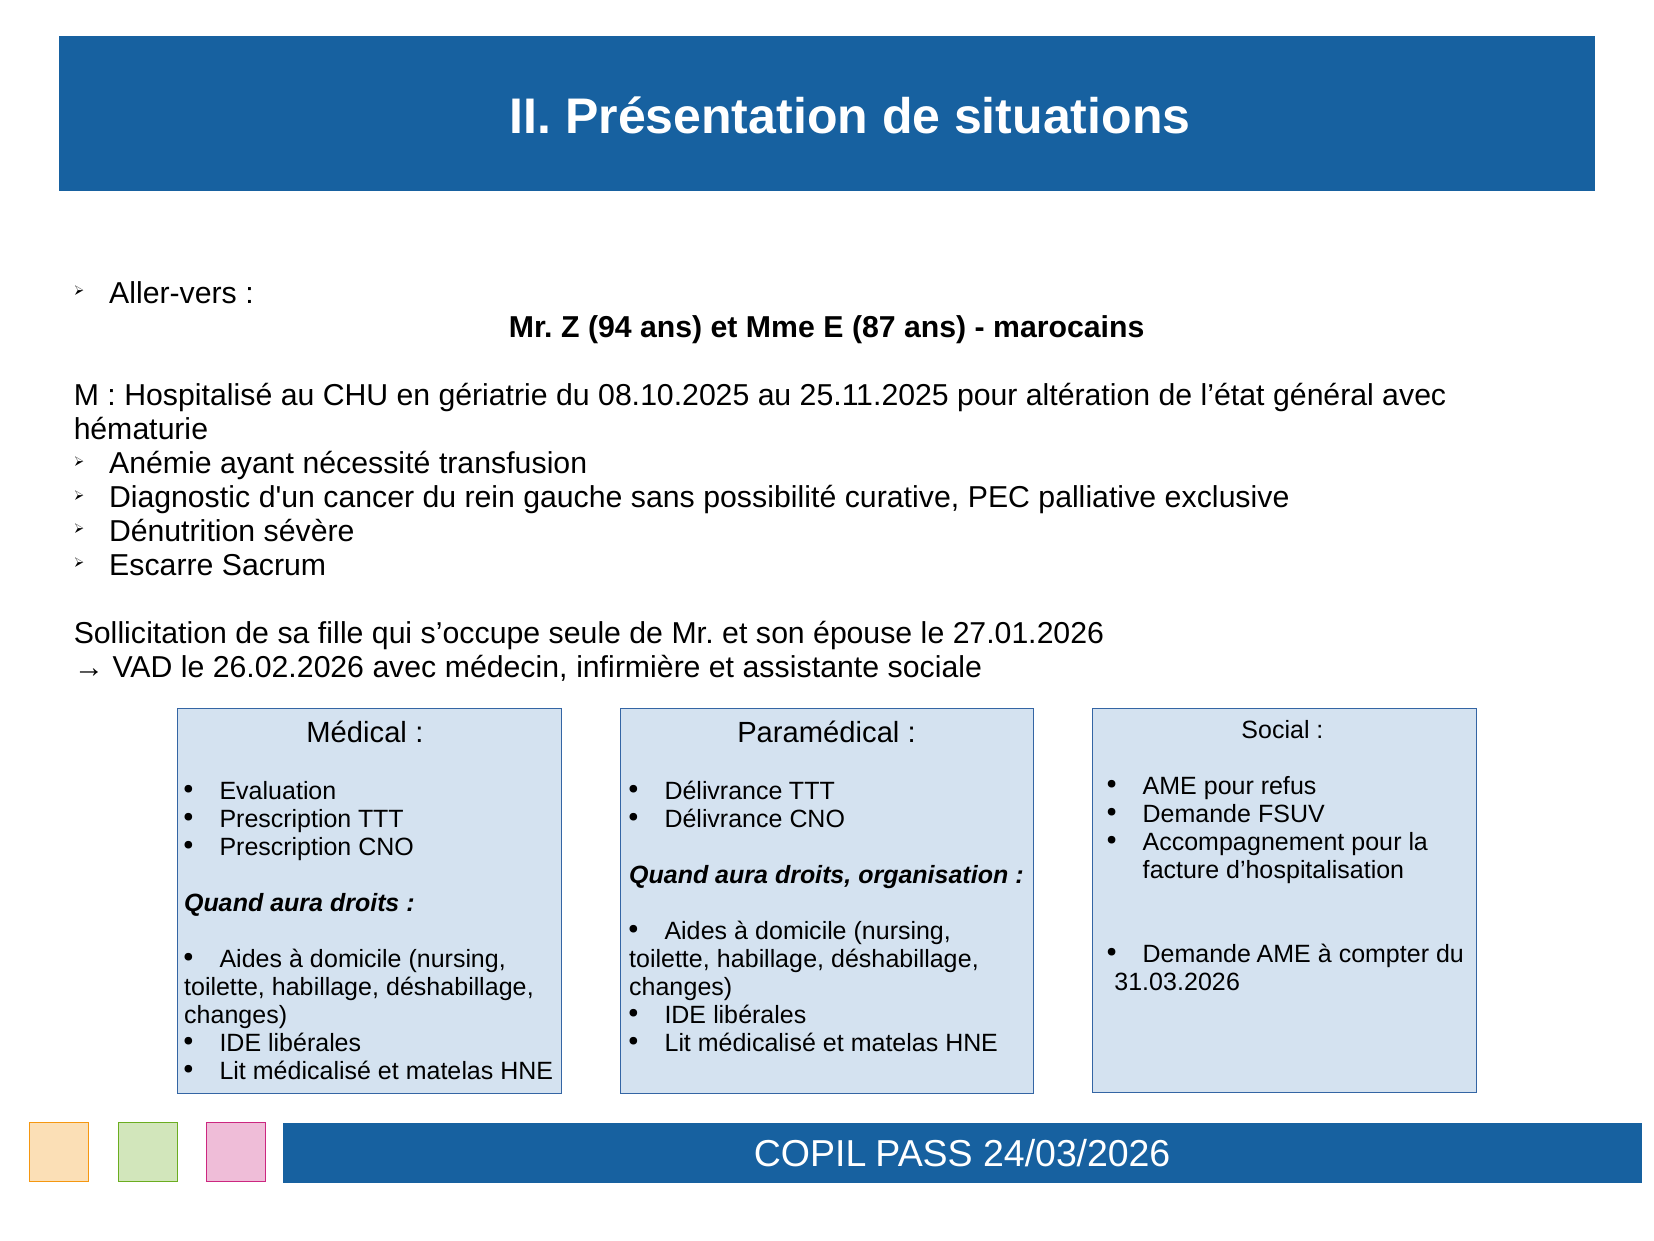

# II. Présentation de situations
Aller-vers :
Mr. Z (94 ans) et Mme E (87 ans) - marocains
M : Hospitalisé au CHU en gériatrie du 08.10.2025 au 25.11.2025 pour altération de l’état général avec hématurie
Anémie ayant nécessité transfusion
Diagnostic d'un cancer du rein gauche sans possibilité curative, PEC palliative exclusive
Dénutrition sévère
Escarre Sacrum
Sollicitation de sa fille qui s’occupe seule de Mr. et son épouse le 27.01.2026
→ VAD le 26.02.2026 avec médecin, infirmière et assistante sociale
Médical :
Evaluation
Prescription TTT
Prescription CNO
Quand aura droits :
Aides à domicile (nursing,
toilette, habillage, déshabillage,
changes)
IDE libérales
Lit médicalisé et matelas HNE
Paramédical :
Délivrance TTT
Délivrance CNO
Quand aura droits, organisation :
Aides à domicile (nursing,
toilette, habillage, déshabillage,
changes)
IDE libérales
Lit médicalisé et matelas HNE
Social :
AME pour refus
Demande FSUV
Accompagnement pour la
facture d’hospitalisation
Demande AME à compter du
 31.03.2026
COPIL PASS 24/03/2026